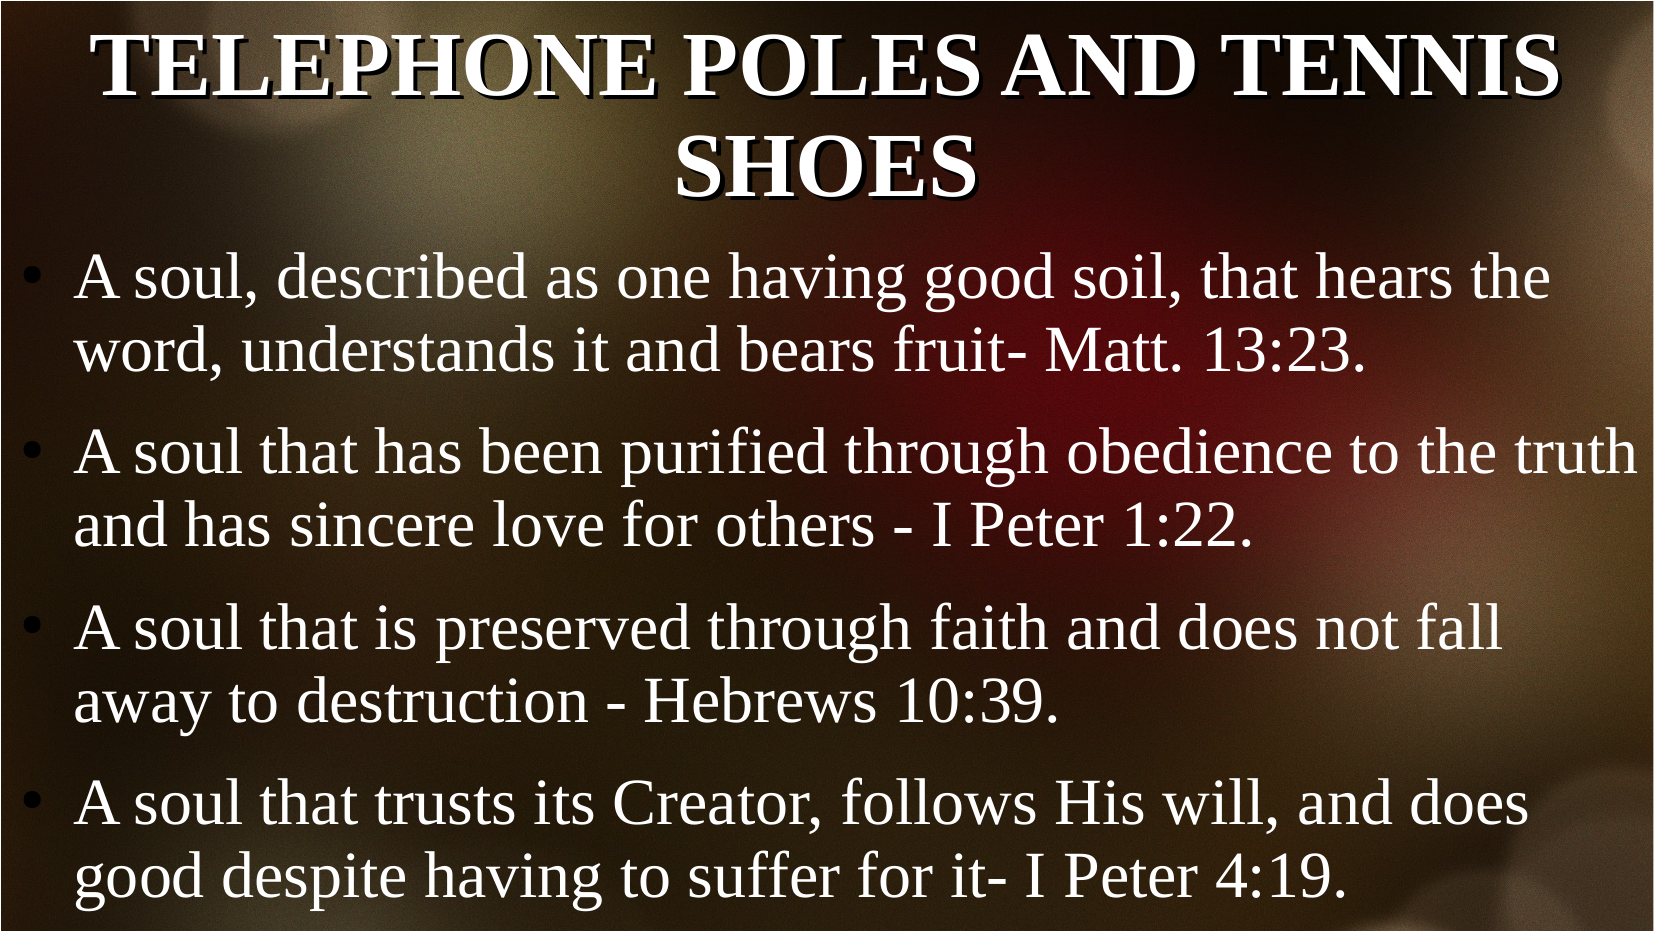

# TELEPHONE POLES AND TENNIS SHOES
A soul, described as one having good soil, that hears the word, understands it and bears fruit- Matt. 13:23.
A soul that has been purified through obedience to the truth and has sincere love for others - I Peter 1:22.
A soul that is preserved through faith and does not fall away to destruction - Hebrews 10:39.
A soul that trusts its Creator, follows His will, and does good despite having to suffer for it- I Peter 4:19.